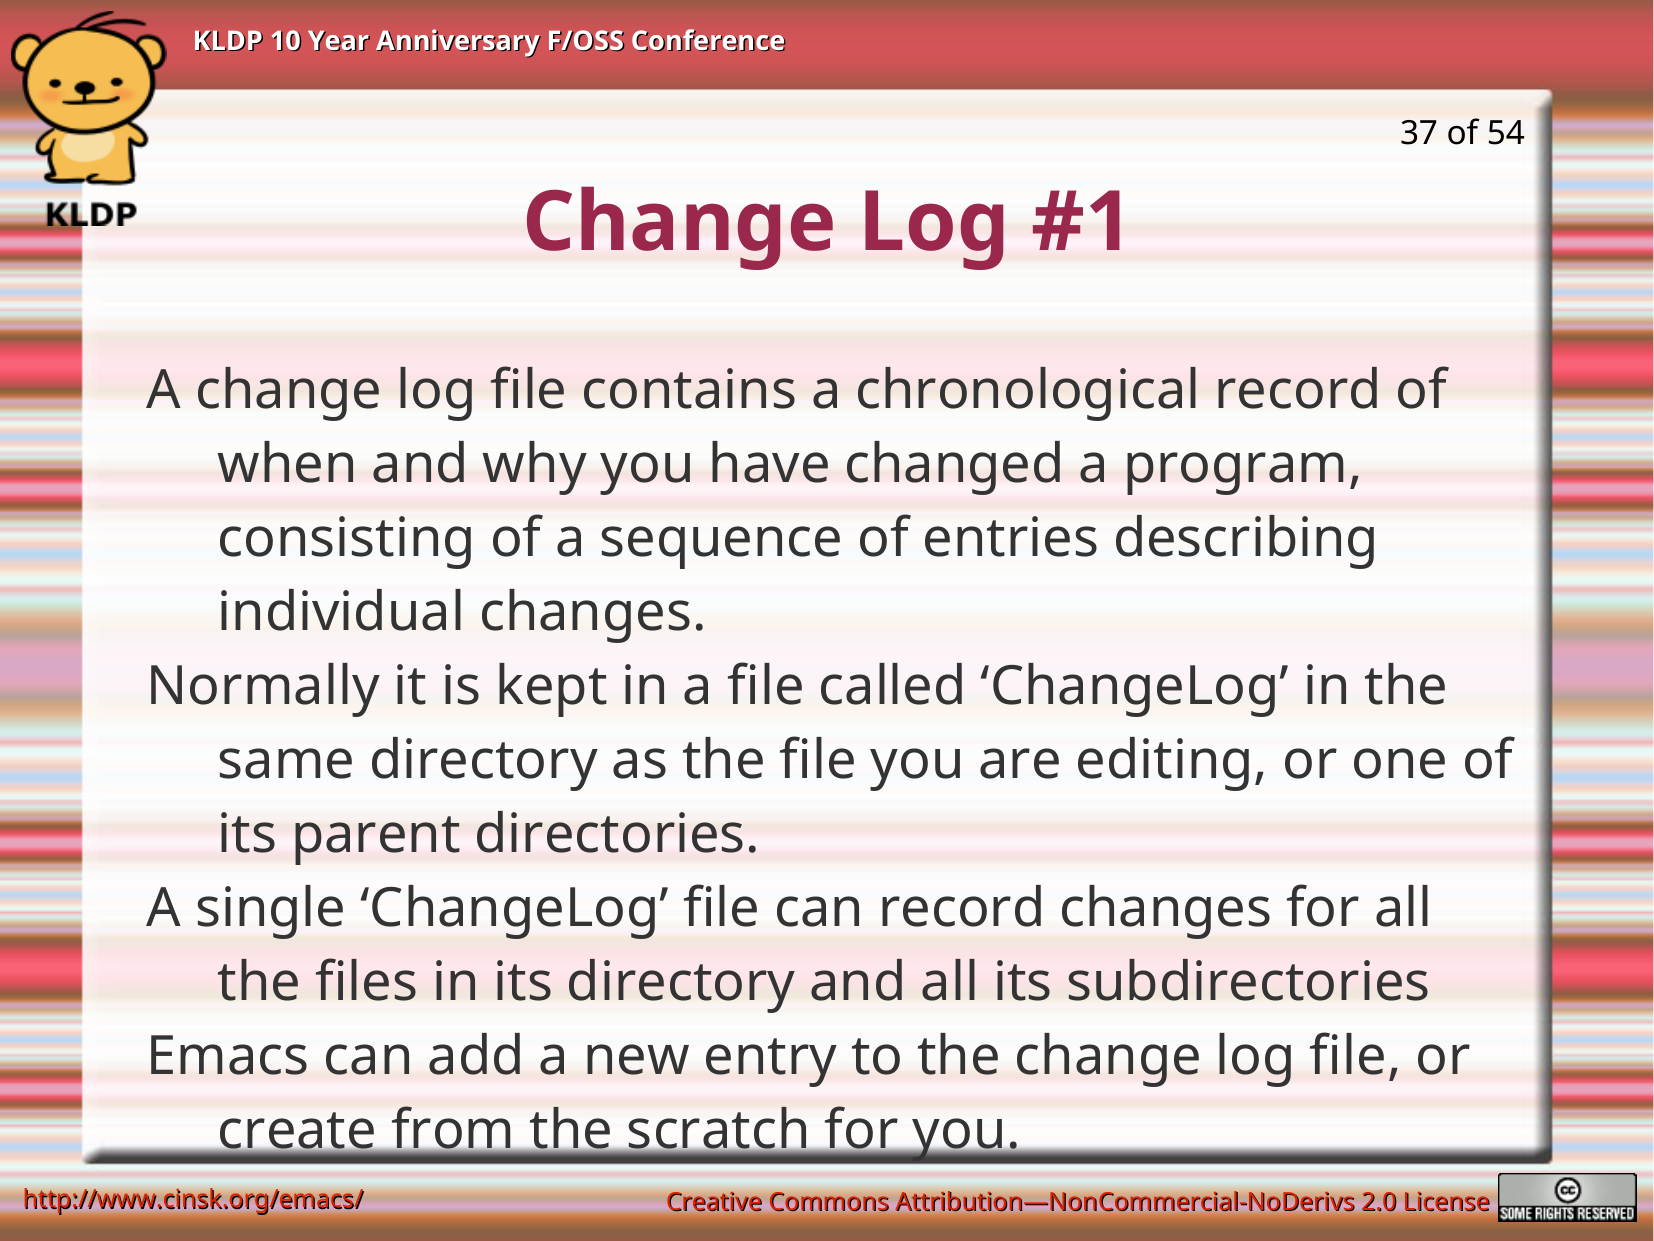

# Change Log #1
A change log file contains a chronological record of when and why you have changed a program, consisting of a sequence of entries describing individual changes.
Normally it is kept in a file called ‘ChangeLog’ in the same directory as the file you are editing, or one of its parent directories.
A single ‘ChangeLog’ file can record changes for all the files in its directory and all its subdirectories
Emacs can add a new entry to the change log file, or create from the scratch for you.